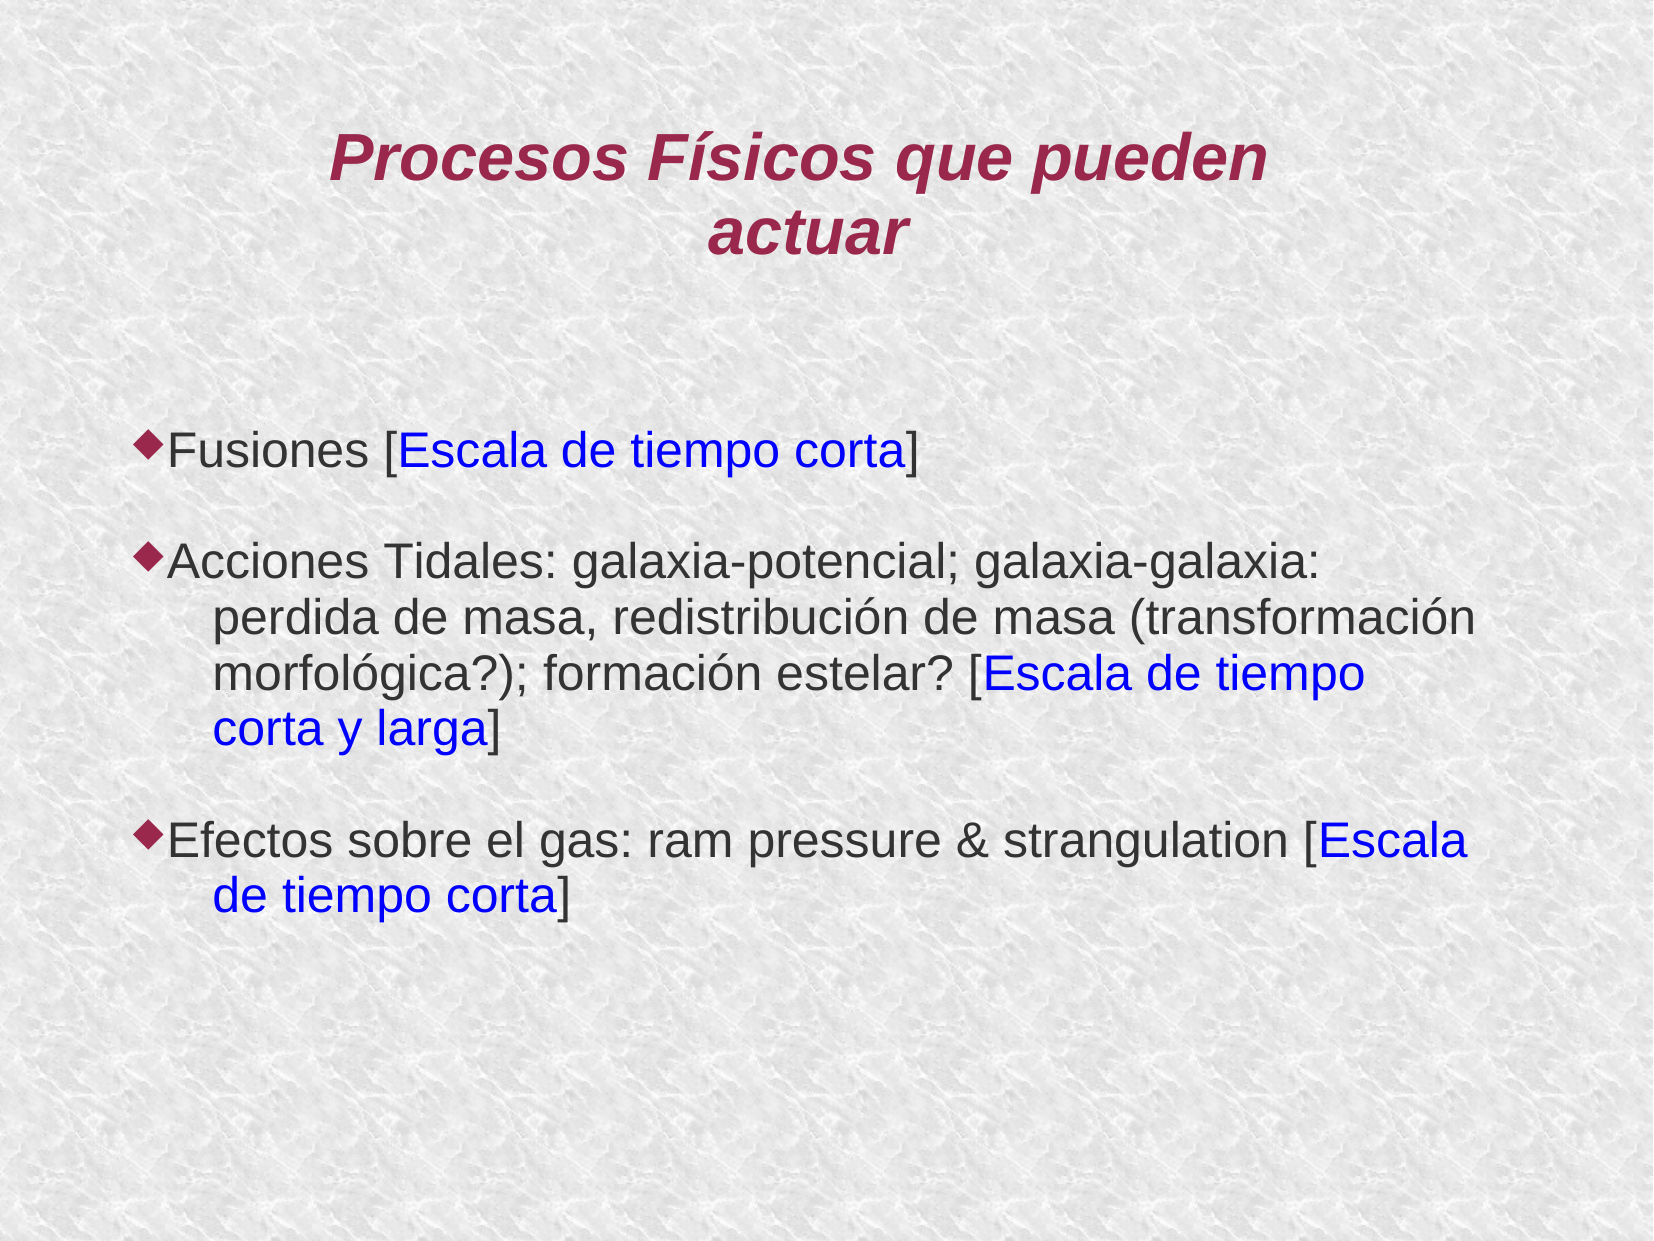

# Procesos Físicos que pueden actuar
Fusiones [Escala de tiempo corta]
Acciones Tidales: galaxia-potencial; galaxia-galaxia: perdida de masa, redistribución de masa (transformación morfológica?); formación estelar? [Escala de tiempo corta y larga]
Efectos sobre el gas: ram pressure & strangulation [Escala de tiempo corta]